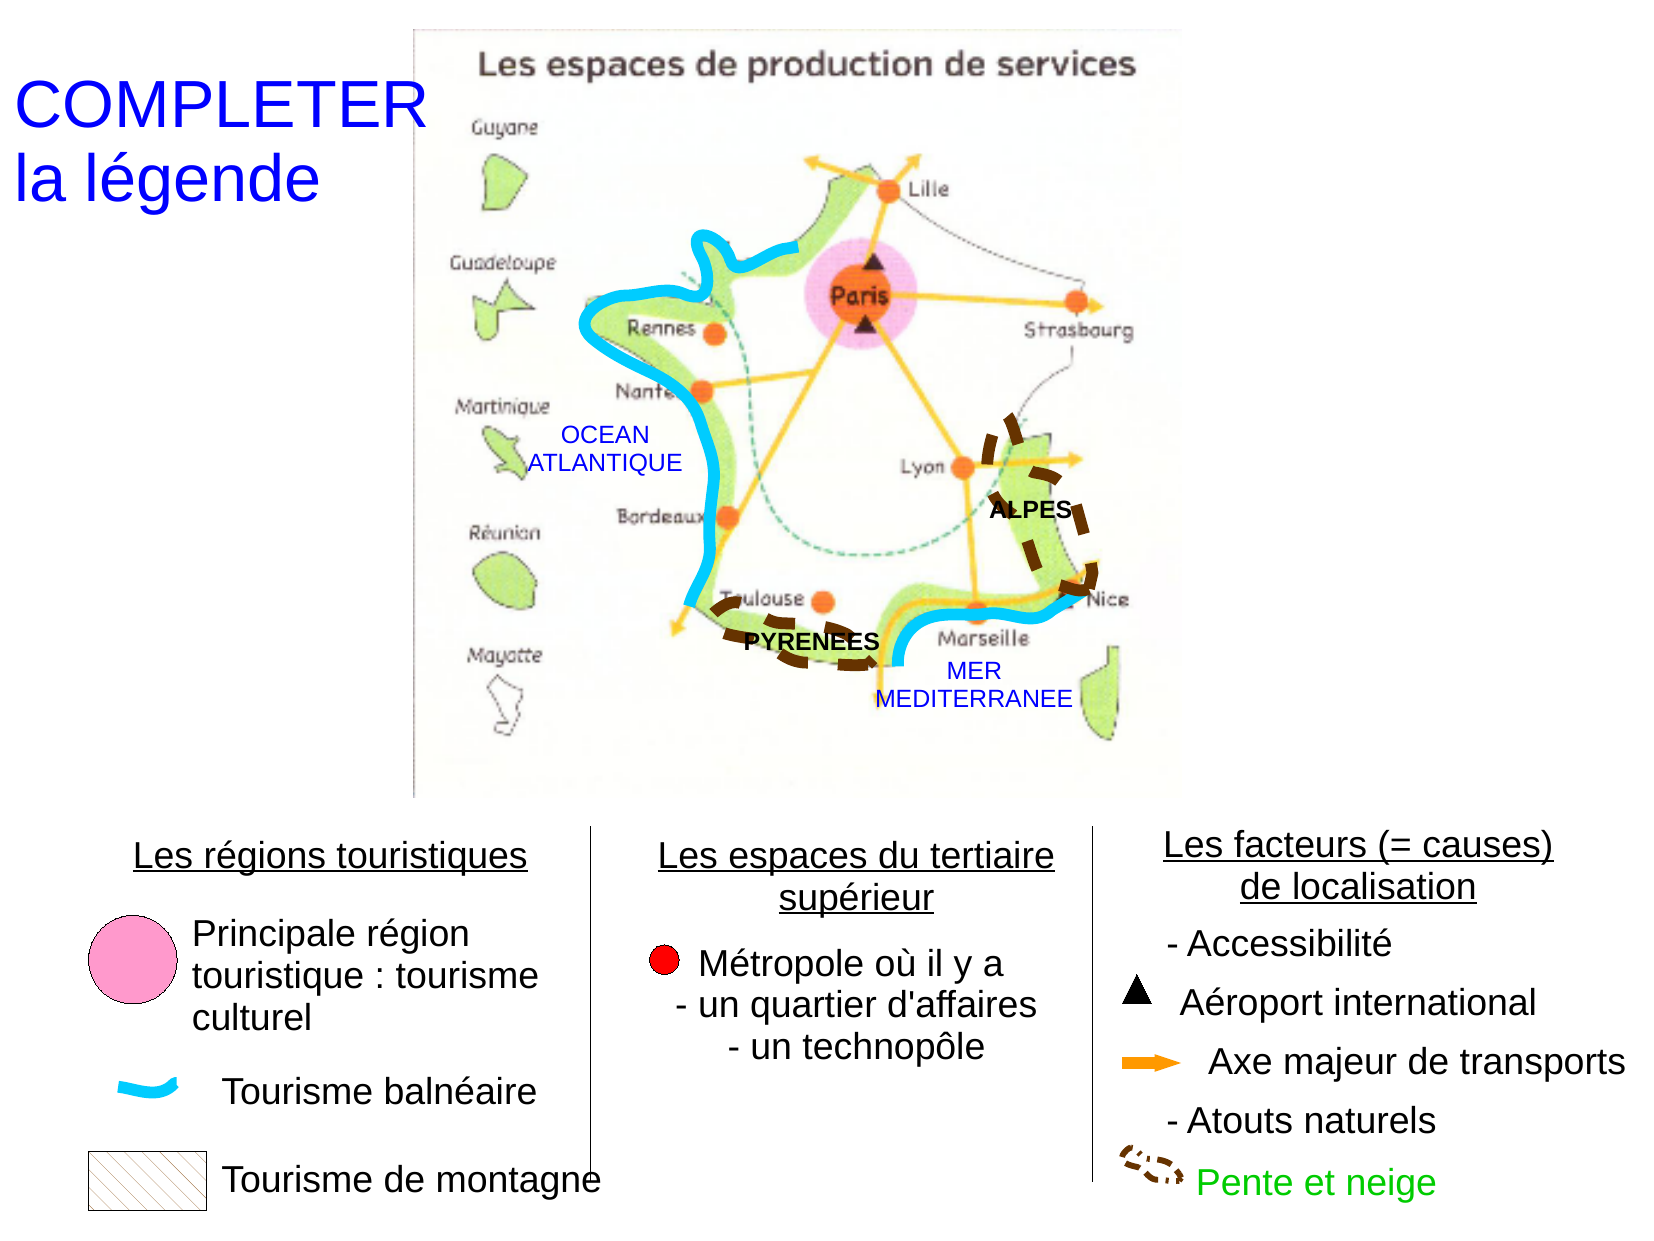

COMPLETER la légende
OCEAN
ATLANTIQUE
ALPES
PYRENEES
MER
MEDITERRANEE
Les facteurs (= causes)
de localisation
Les régions touristiques
Les espaces du tertiaire supérieur
Principale région touristique : tourisme culturel
- Accessibilité
Métropole où il y a
- un quartier d'affaires
- un technopôle
Aéroport international
Axe majeur de transports
Tourisme balnéaire
- Atouts naturels
Tourisme de montagne
Pente et neige